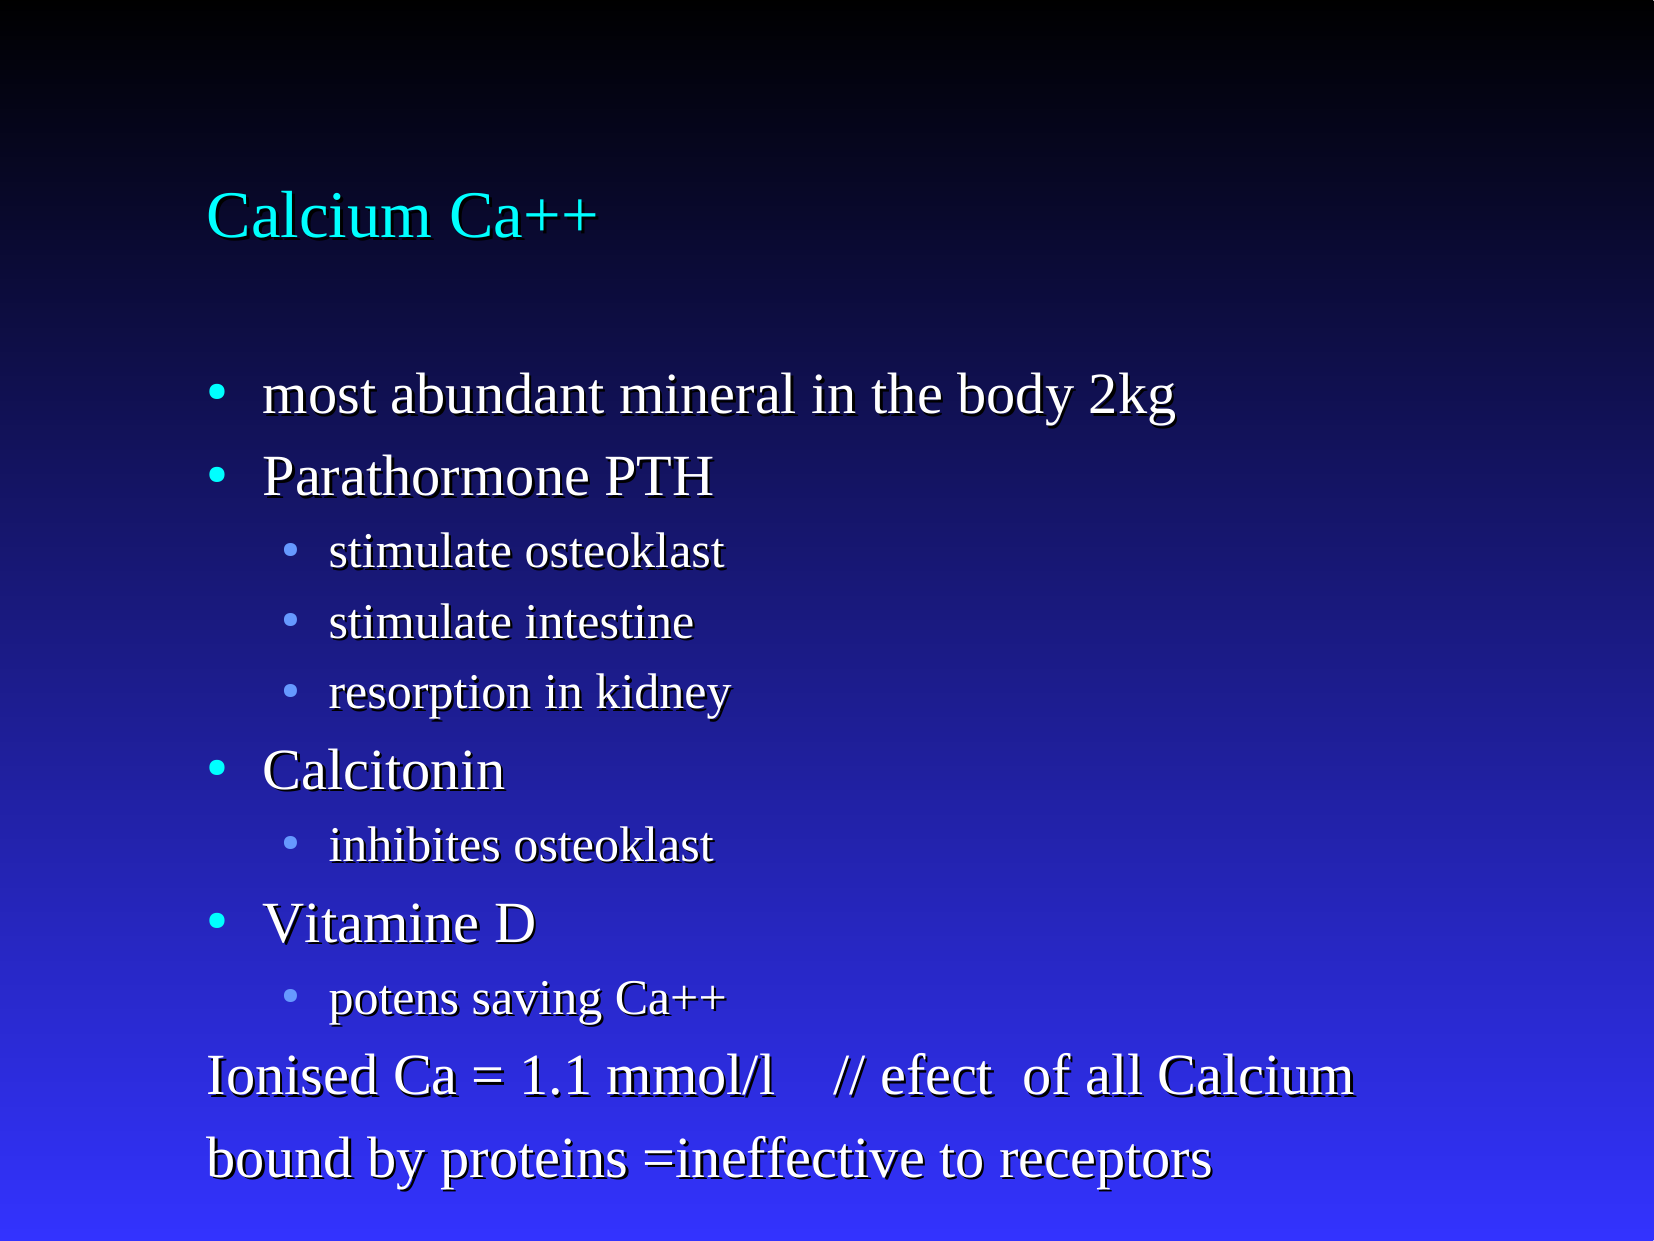

# Calcium Ca++
most abundant mineral in the body 2kg
Parathormone PTH
stimulate osteoklast
stimulate intestine
resorption in kidney
Calcitonin
inhibites osteoklast
Vitamine D
potens saving Ca++
Ionised Ca = 1.1 mmol/l // efect of all Calcium
bound by proteins =ineffective to receptors